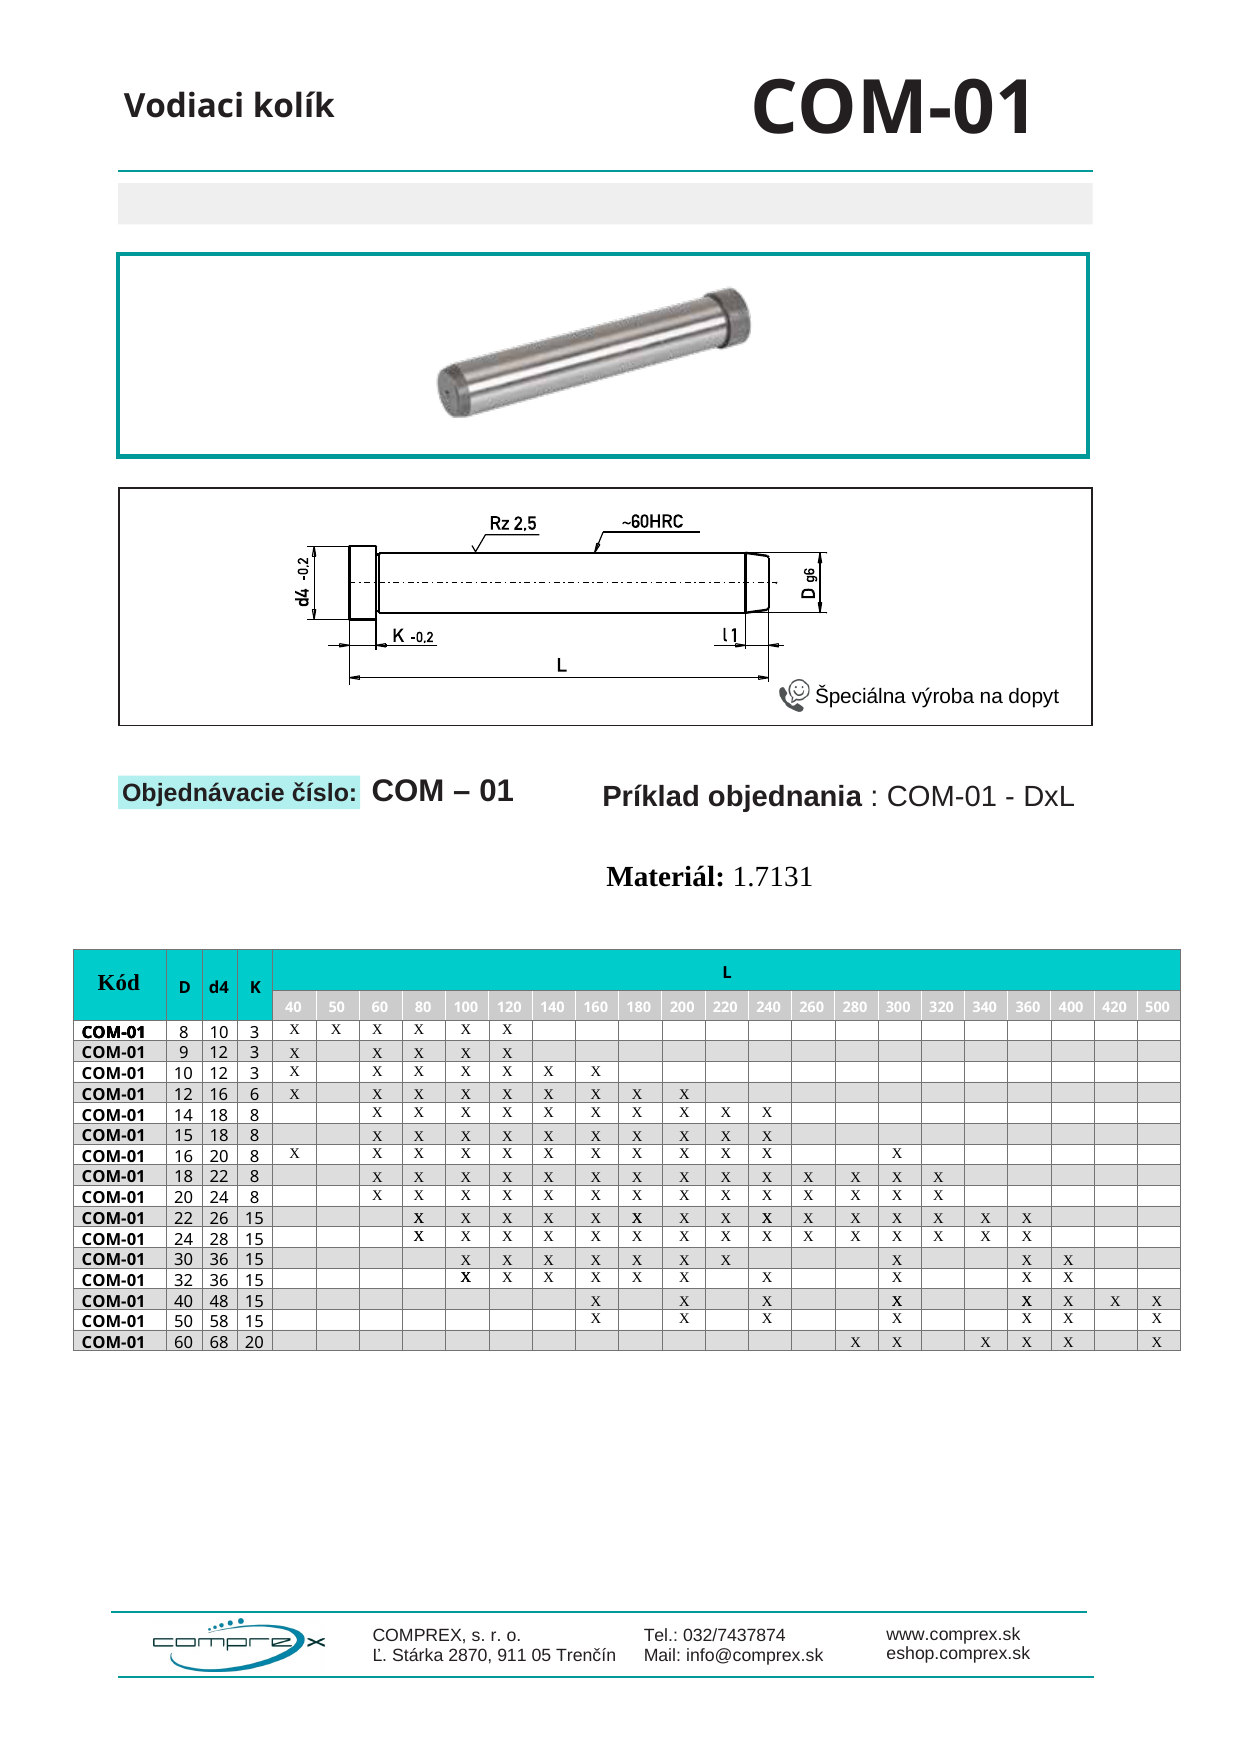

COM-01
Vodiaci kolík
Špeciálna výroba na dopyt
Príklad objednania : COM-01 - DxL
Objednávacie číslo: COM – 01
Materiál: 1.7131
L
Kód
D
d4
K
40
50
60
80
100
120
140
160
180
200
220
240
260
280
300
320
340
360
400
420
500
COM-01
8
10
3
COM-01
COM-01
COM-01
X
X
X
X
X
X
COM-01
9
12
3
X
X
X
X
X
COM-01
10
12
3
X
X
X
X
X
X
X
COM-01
12
16
6
X
X
X
X
X
X
X
X
X
COM-01
14
18
8
X
X
X
X
X
X
X
X
X
X
COM-01
15
18
8
X
X
X
X
X
X
X
X
X
X
COM-01
16
20
8
X
X
X
X
X
X
X
X
X
X
X
X
COM-01
18
22
8
X
X
X
X
X
X
X
X
X
X
X
X
X
X
COM-01
20
24
8
X
X
X
X
X
X
X
X
X
X
X
X
X
X
COM-01
22
26
15
X
X
X
X
X
X
X
X
X
X
X
X
X
X
X
X
X
X
COM-01
24
28
15
X
X
X
X
X
X
X
X
X
X
X
X
X
X
X
X
COM-01
30
36
15
X
X
X
X
X
X
X
X
X
X
COM-01
32
36
15
X
X
X
X
X
X
X
X
X
X
X
X
COM-01
40
48
15
X
X
X
X
X
X
X
X
X
X
COM-01
50
58
15
X
X
X
X
X
X
X
COM-01
60
68
20
X
X
X
X
X
X
www.comprex.sk
eshop.comprex.sk
COMPREX, s. r. o.
Ľ. Stárka 2870, 911 05 Trenčín
Tel.: 032/7437874
Mail: info@comprex.sk